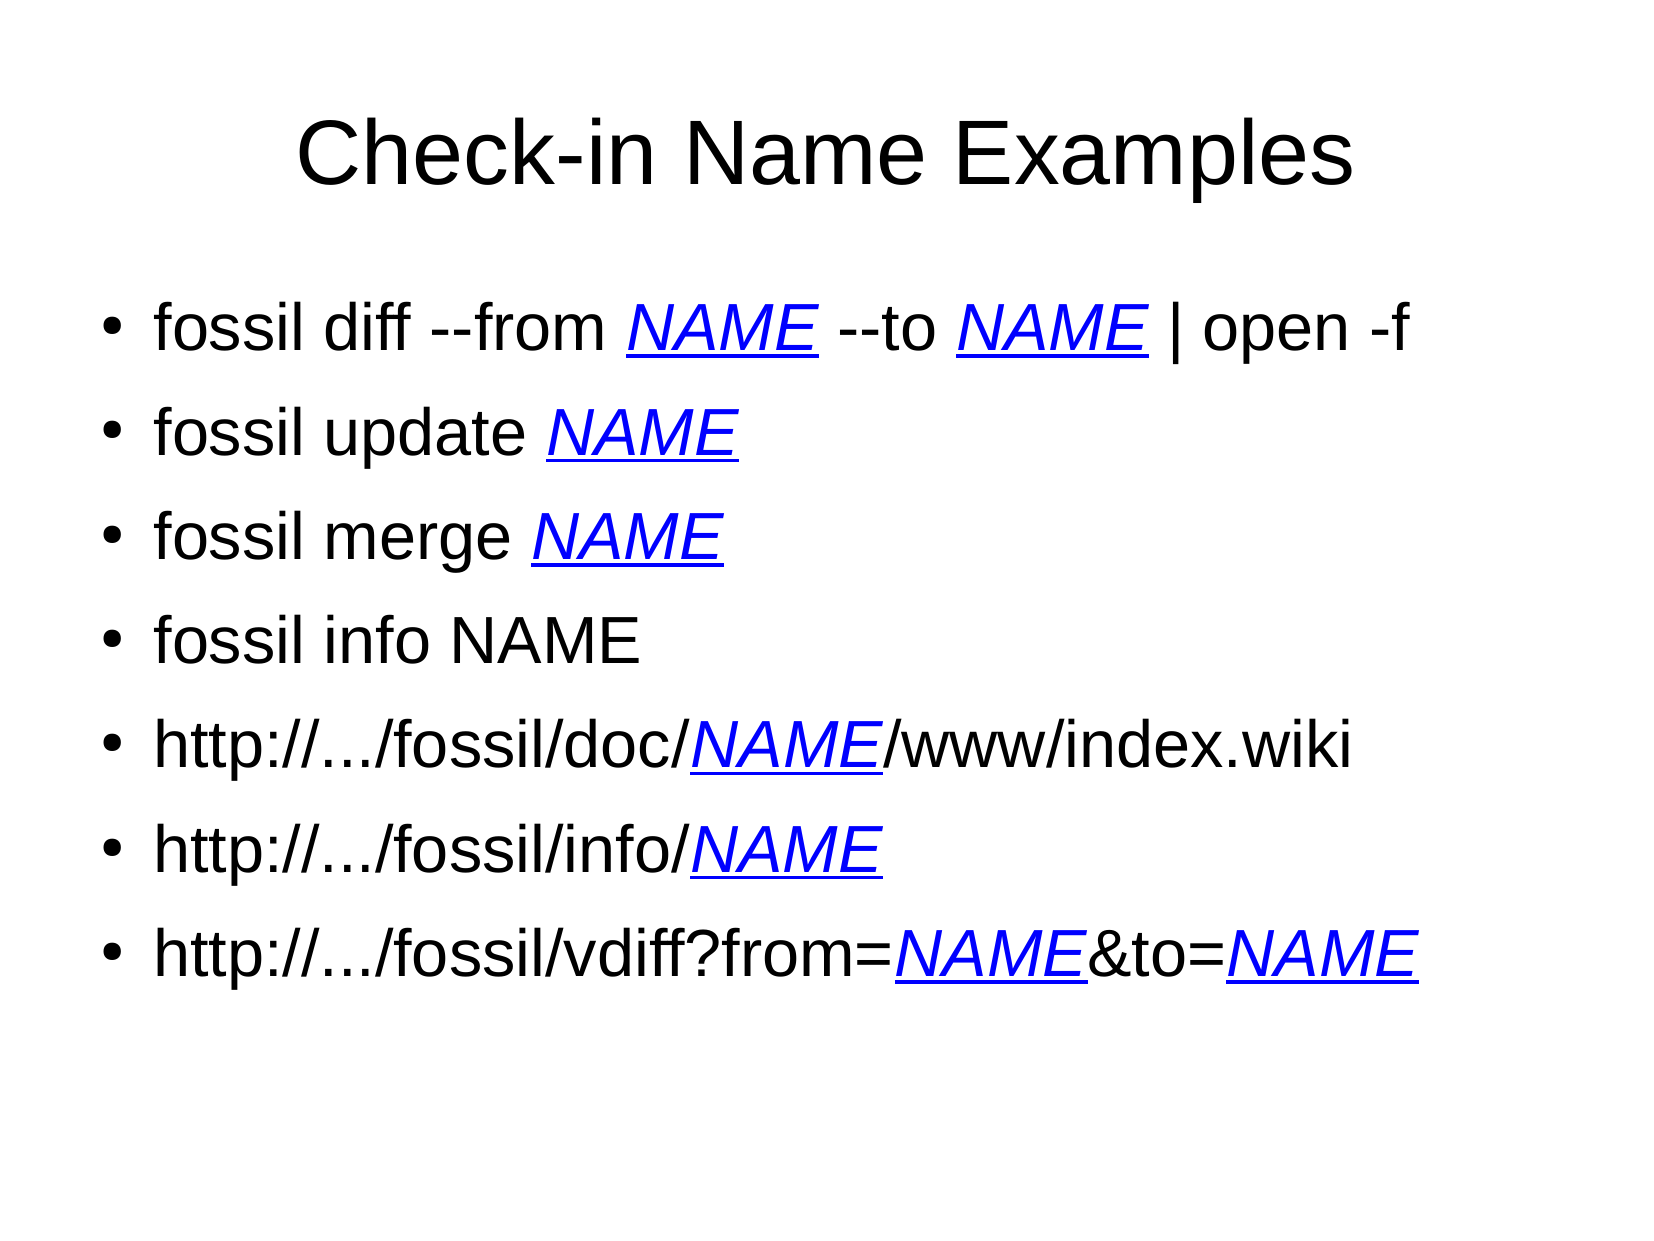

# Check-in Name Examples
fossil diff --from NAME --to NAME | open -f
fossil update NAME
fossil merge NAME
fossil info NAME
http://.../fossil/doc/NAME/www/index.wiki
http://.../fossil/info/NAME
http://.../fossil/vdiff?from=NAME&to=NAME